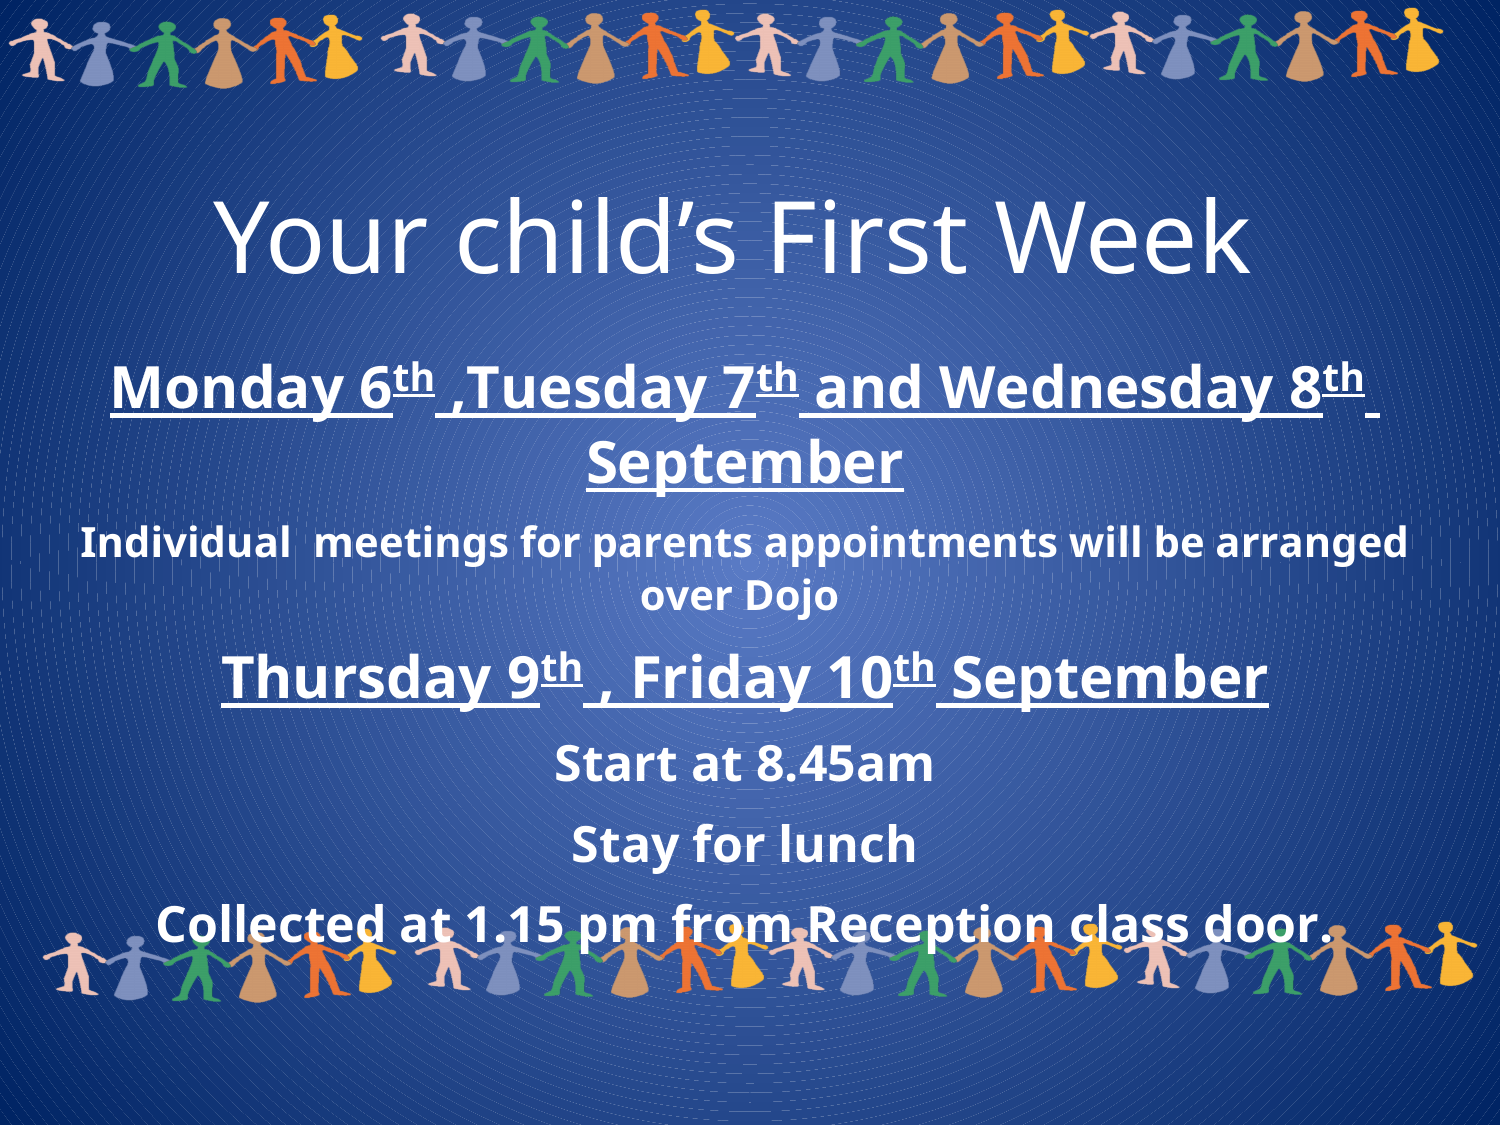

Your child’s First Week
Monday 6th ,Tuesday 7th and Wednesday 8th September
Individual meetings for parents appointments will be arranged over Dojo
Thursday 9th , Friday 10th September
Start at 8.45am
Stay for lunch
Collected at 1.15 pm from Reception class door.